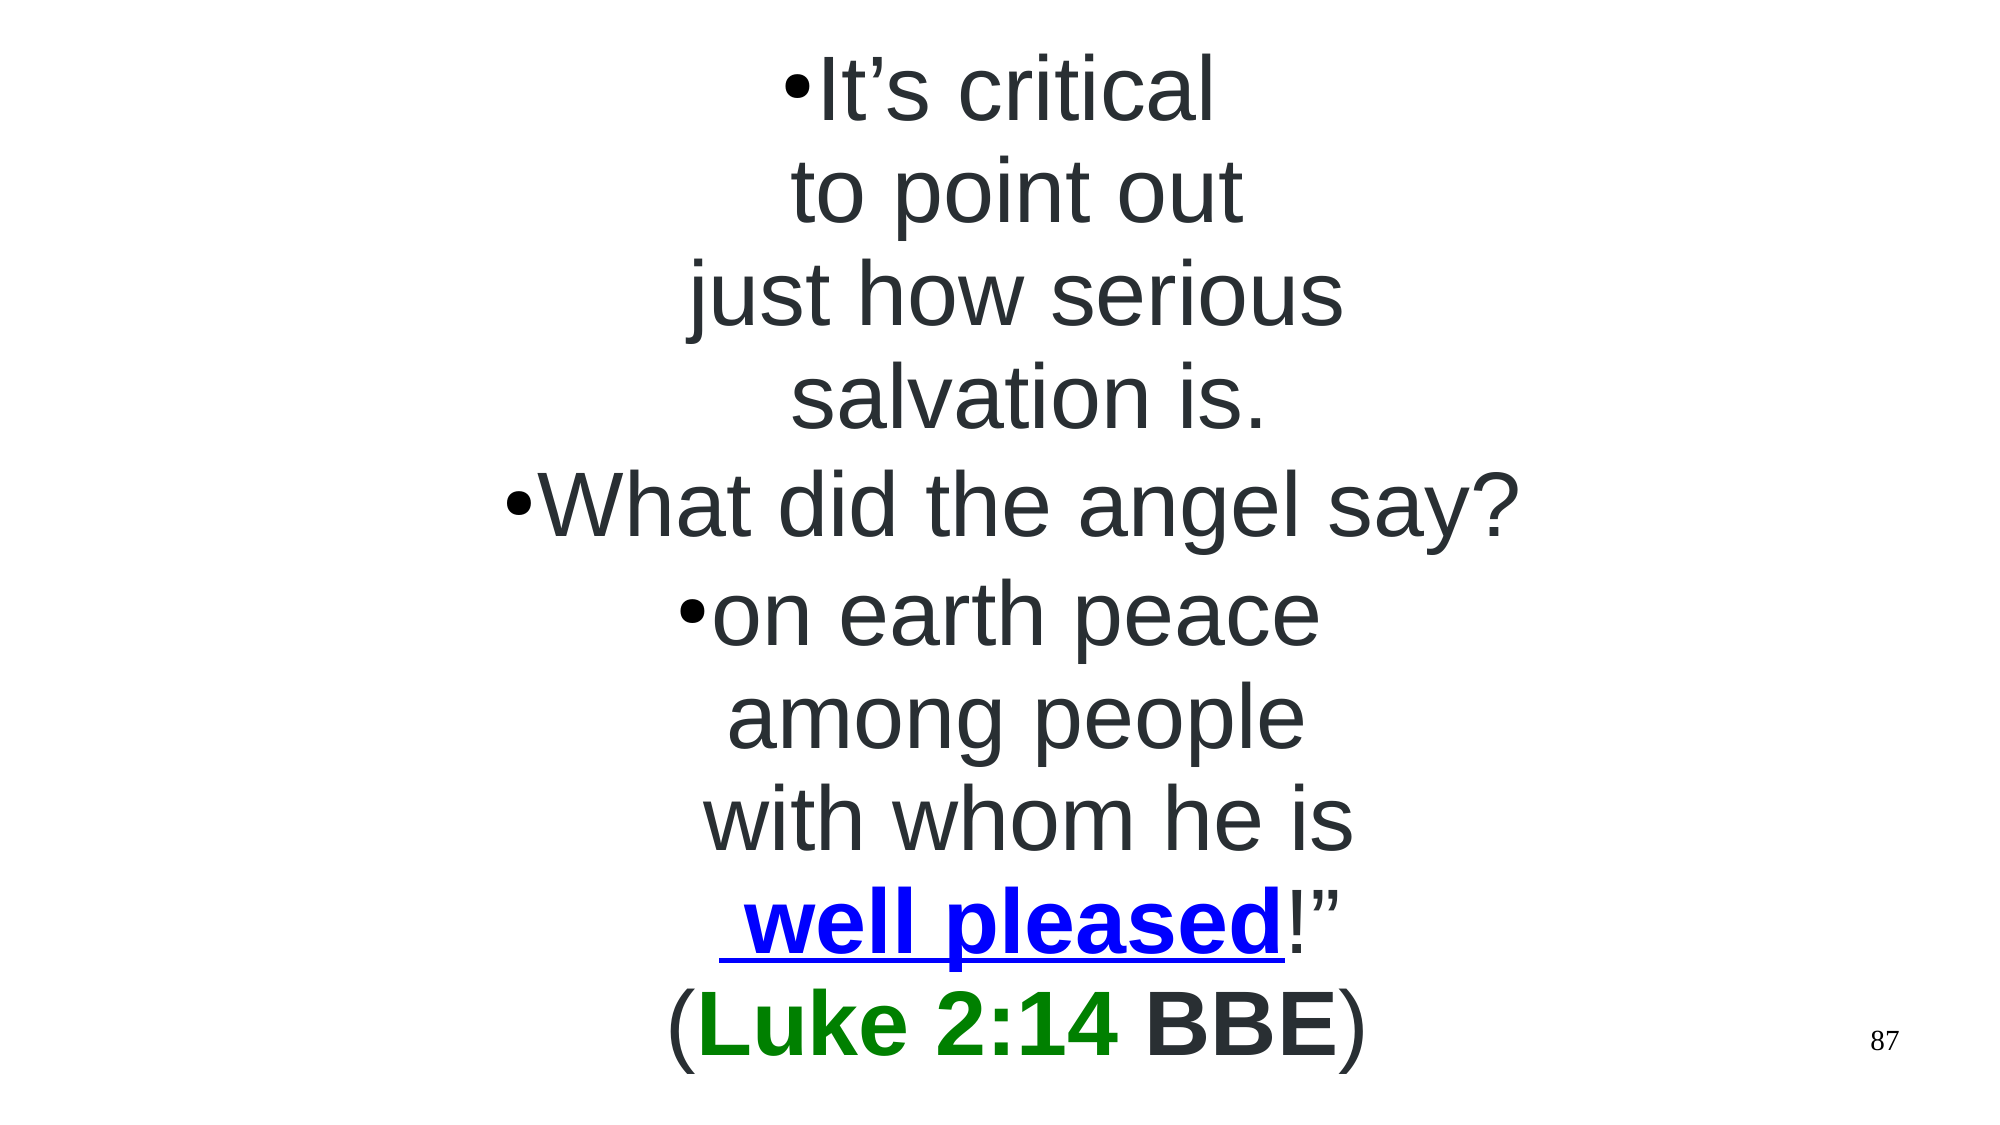

# It’s critical to point out just how serious salvation is.
What did the angel say?
on earth peace
among people
with whom he is
 well pleased!”
(Luke 2:14 BBE)
87